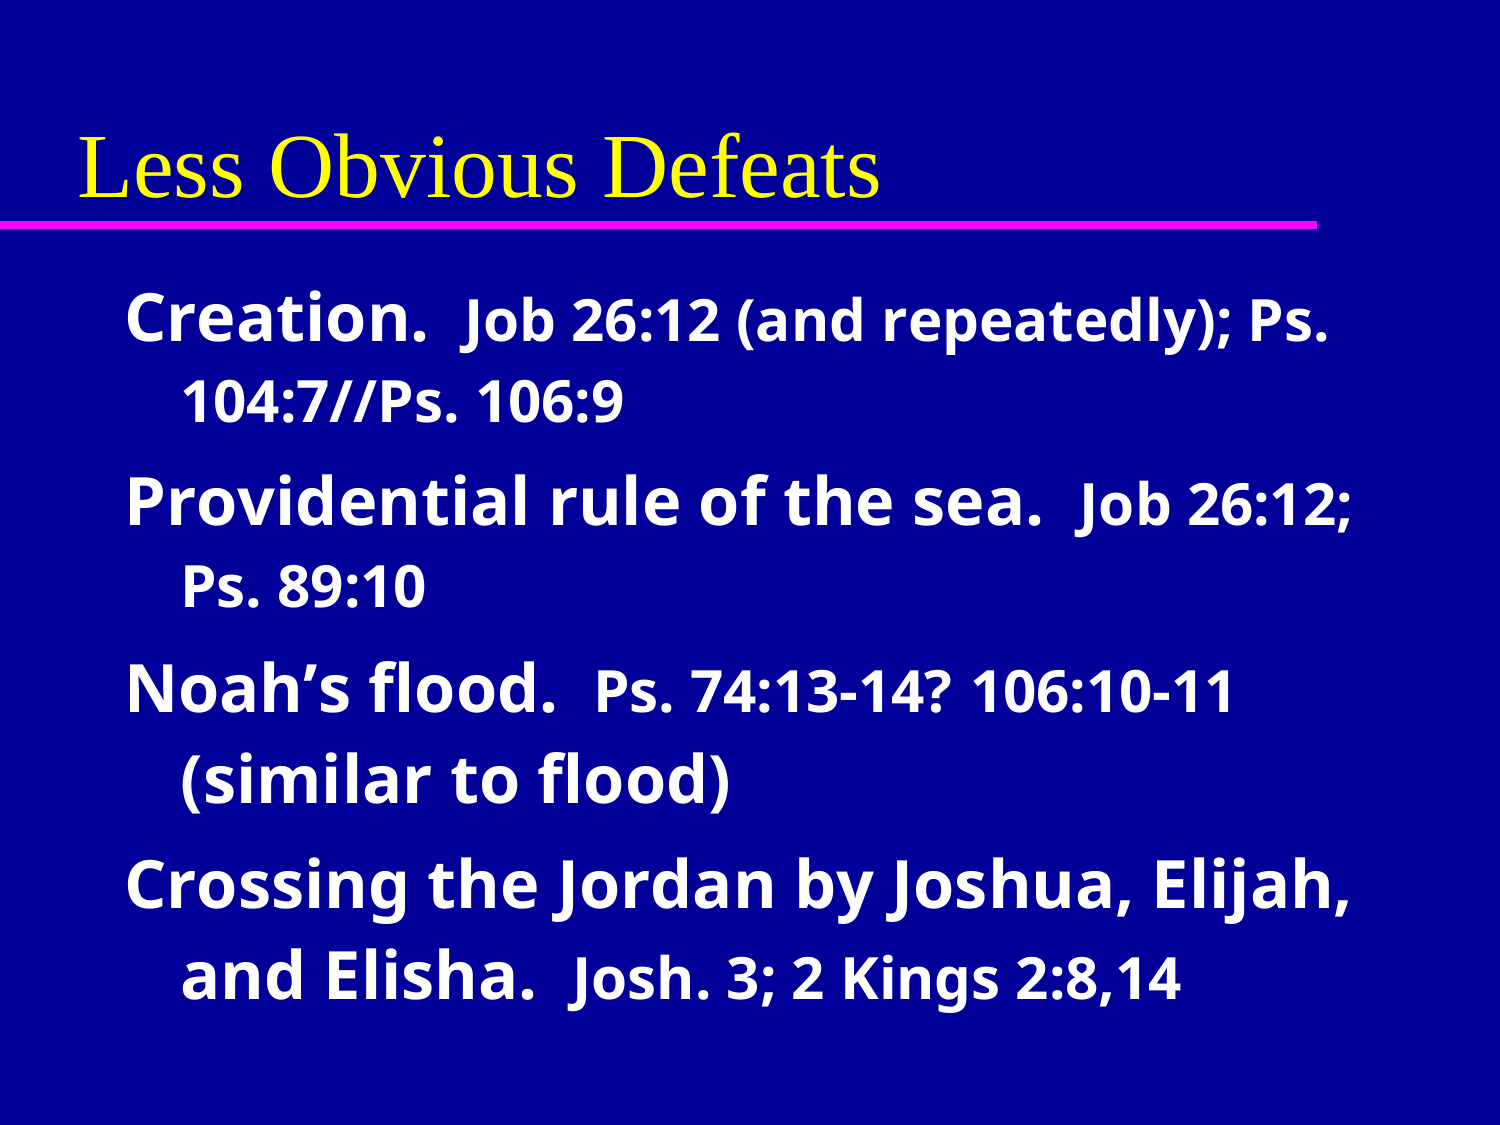

# Less Obvious Defeats
Creation. Job 26:12 (and repeatedly); Ps. 104:7//Ps. 106:9
Providential rule of the sea. Job 26:12; Ps. 89:10
Noah’s flood. Ps. 74:13-14? 106:10-11 (similar to flood)
Crossing the Jordan by Joshua, Elijah, and Elisha. Josh. 3; 2 Kings 2:8,14